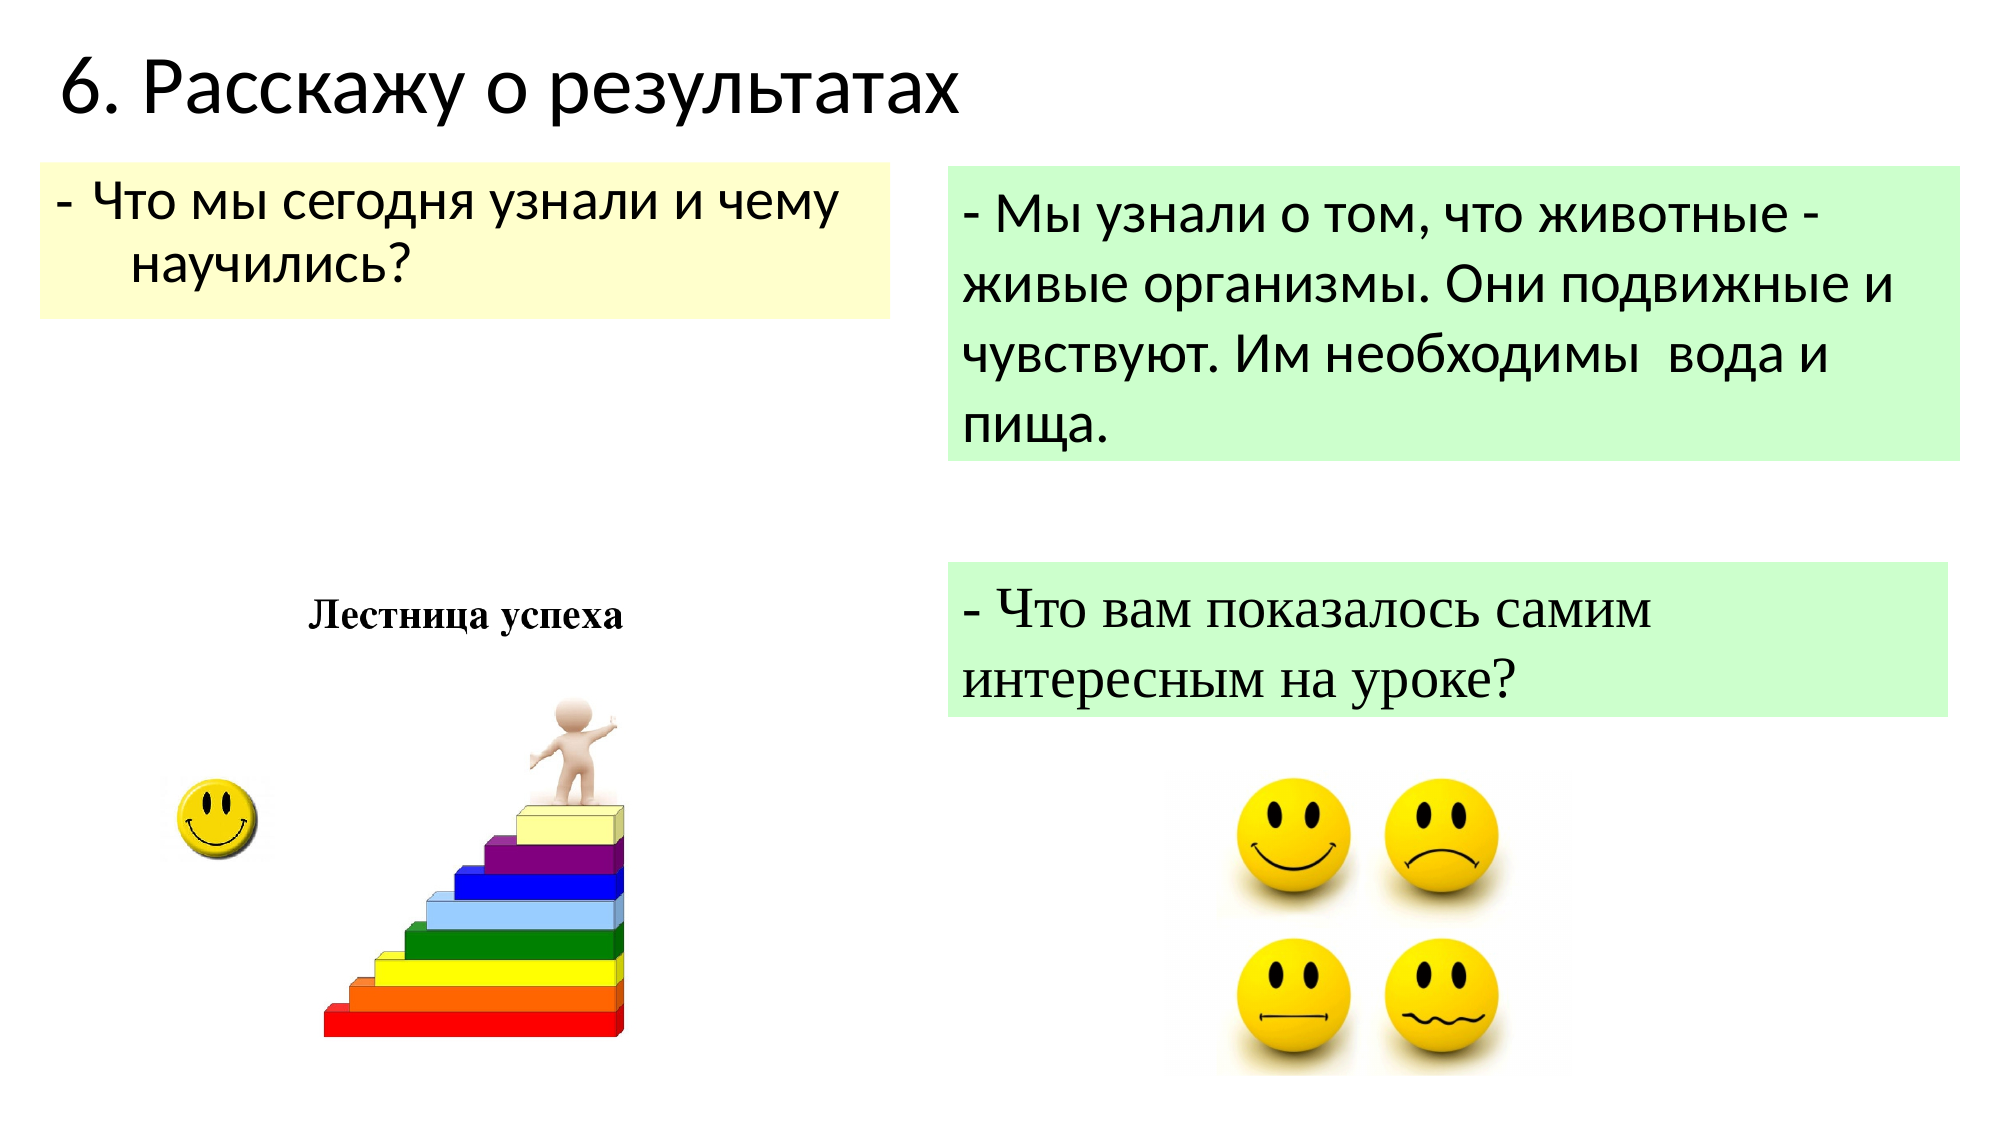

# 6. Расскажу о результатах
Что мы сегодня узнали и чему научились?
 Мы узнали о том, что животные - живые организмы. Они подвижные и чувствуют. Им необходимы вода и пища.
- Что вам показалось самим интересным на уроке?